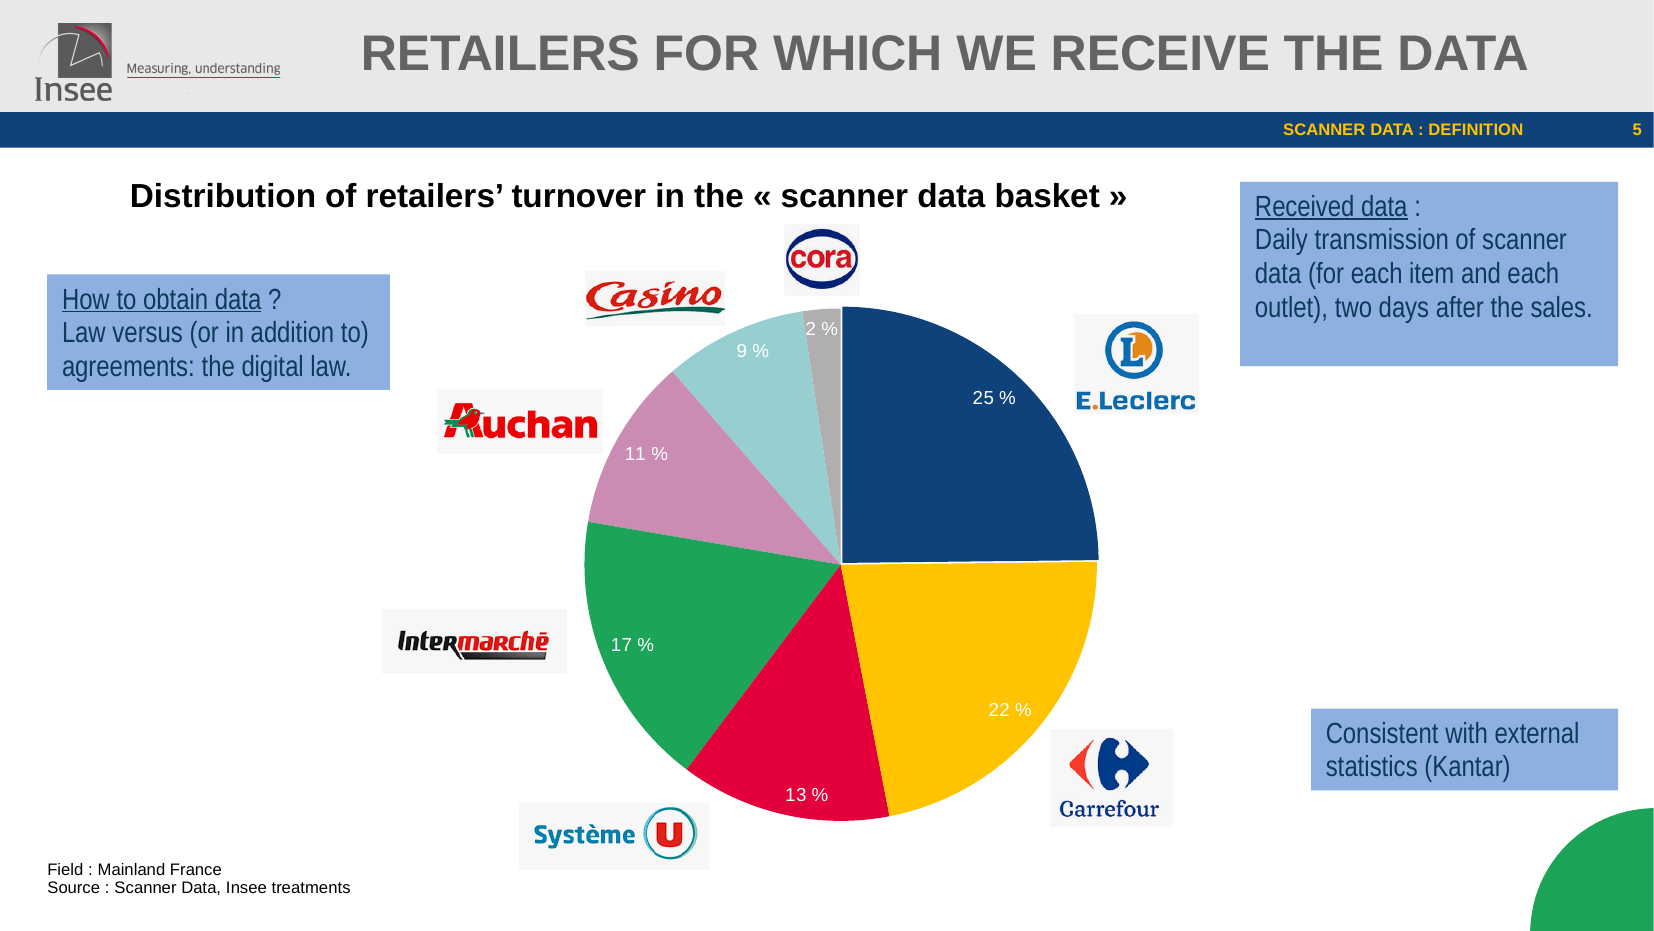

# Retailers for which we receive the data
Scanner data : definition
5
Distribution of retailers’ turnover in the « scanner data basket »
Received data :
Daily transmission of scanner
data (for each item and each outlet), two days after the sales.
How to obtain data ?
Law versus (or in addition to) agreements: the digital law.
### Chart
| Category | Colonne B |
|---|---|
| CORA | 2.4 |
| CASINO | 9.0 |
| AUCHAN | 10.9 |
| INTERMARCHE | 17.4 |
| SYSTEME U | 13.3 |
| CARREFOUR | 22.1 |
| LECLERC | 24.8 |
Consistent with external statistics (Kantar)
Field : Mainland France
Source : Scanner Data, Insee treatments